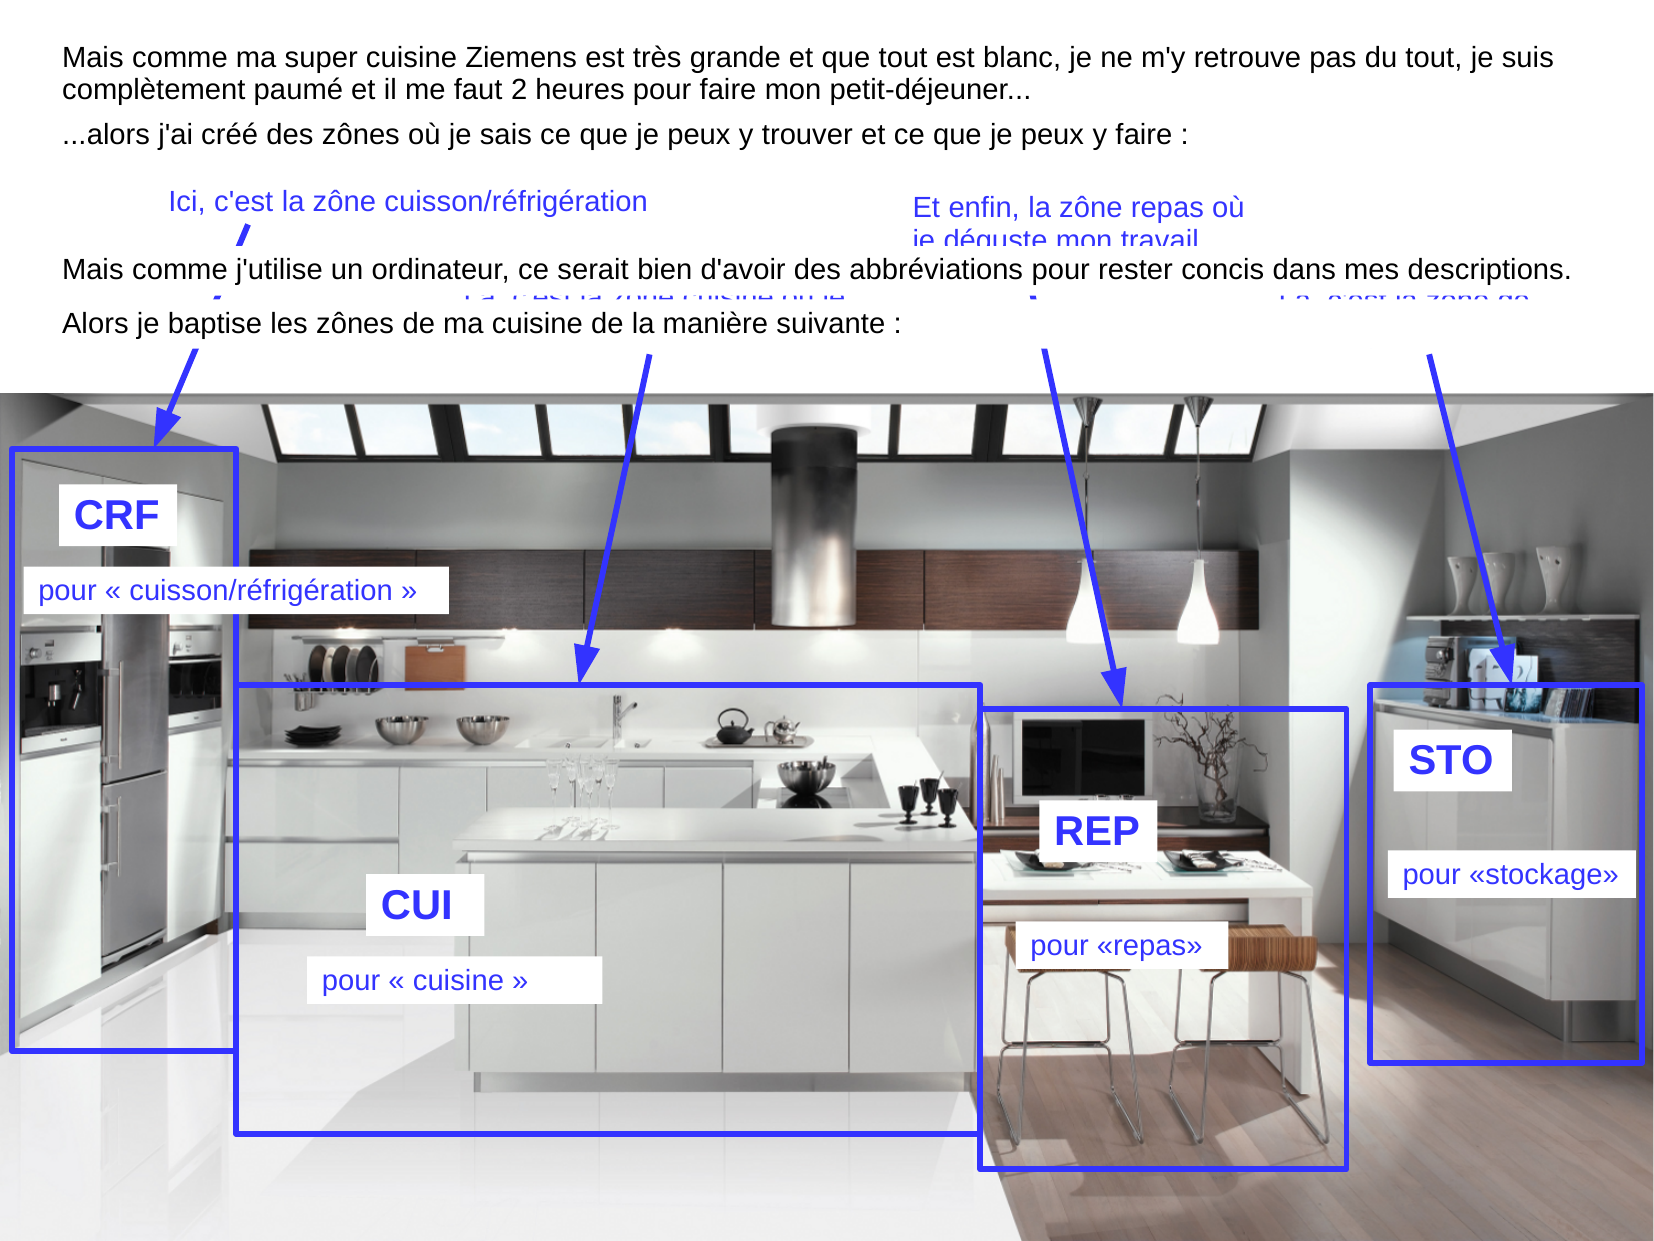

Mais comme ma super cuisine Ziemens est très grande et que tout est blanc, je ne m'y retrouve pas du tout, je suis complètement paumé et il me faut 2 heures pour faire mon petit-déjeuner...
...alors j'ai créé des zônes où je sais ce que je peux y trouver et ce que je peux y faire :
Ici, c'est la zône cuisson/réfrigération
Et enfin, la zône repas où je déguste mon travail...
Mais comme j'utilise un ordinateur, ce serait bien d'avoir des abbréviations pour rester concis dans mes descriptions.
Là, c'est la zône cuisine où je mélange et prépare les ingrédients
Là, c'est la zône de stockage des aliments
Alors je baptise les zônes de ma cuisine de la manière suivante :
CRF
pour « cuisson/réfrigération »
STO
REP
pour «stockage»
CUI
pour «repas»
pour « cuisine »